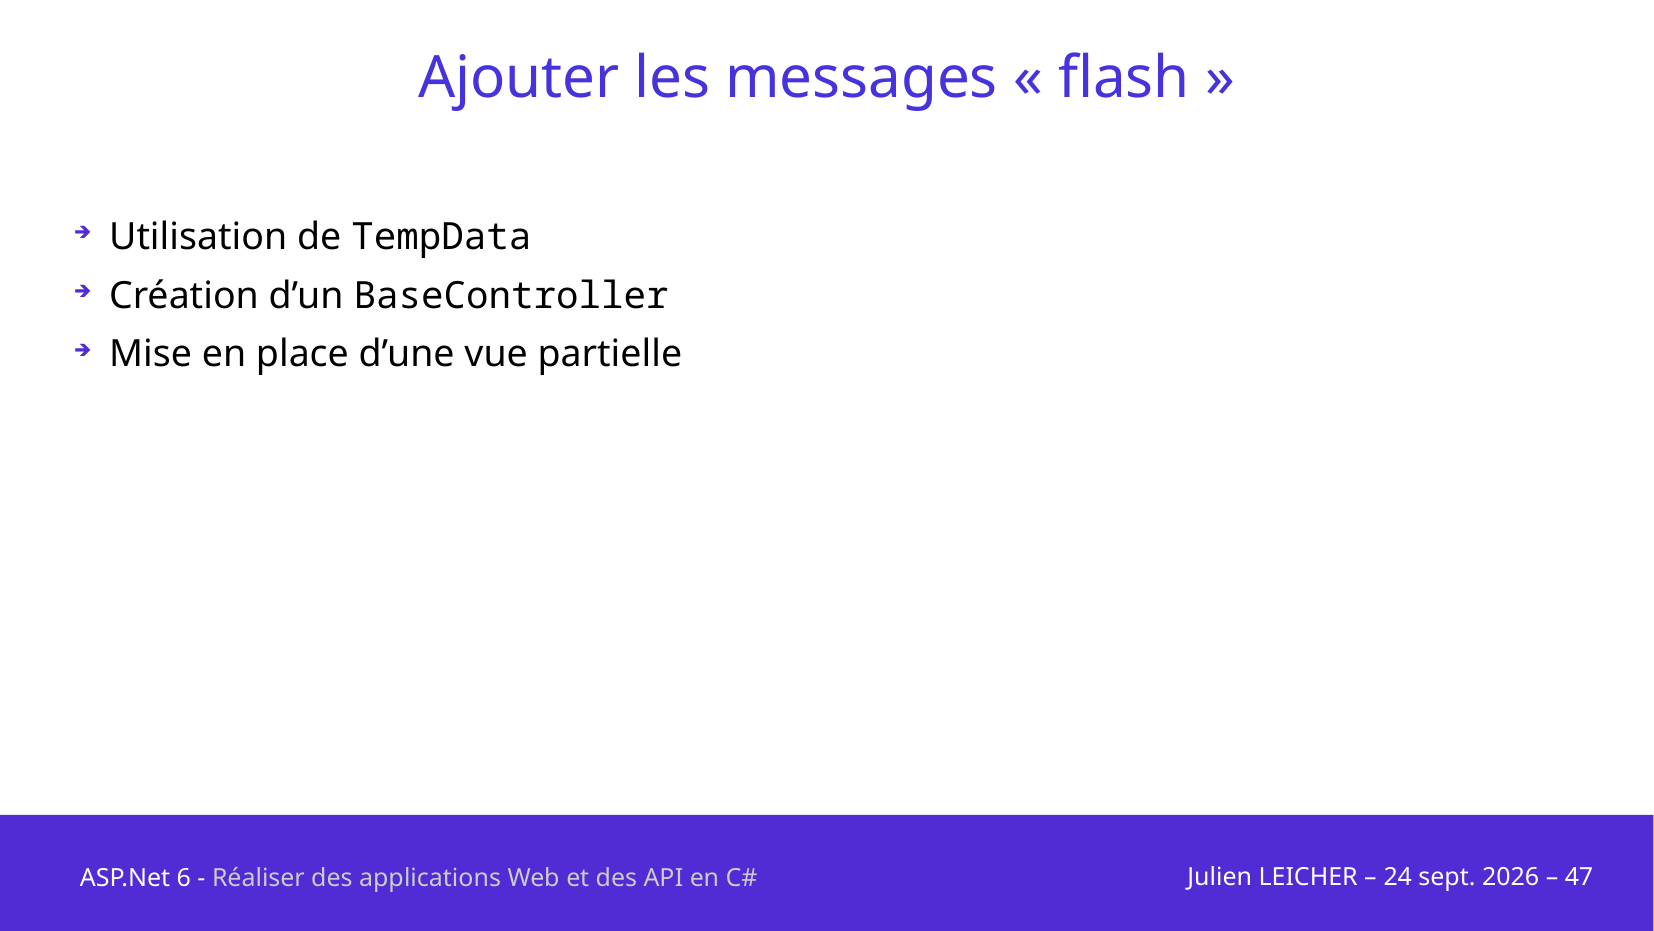

Ajouter les messages « flash »
Utilisation de TempData
Création d’un BaseController
Mise en place d’une vue partielle
Julien LEICHER – –
ASP.Net 6 - Réaliser des applications Web et des API en C#